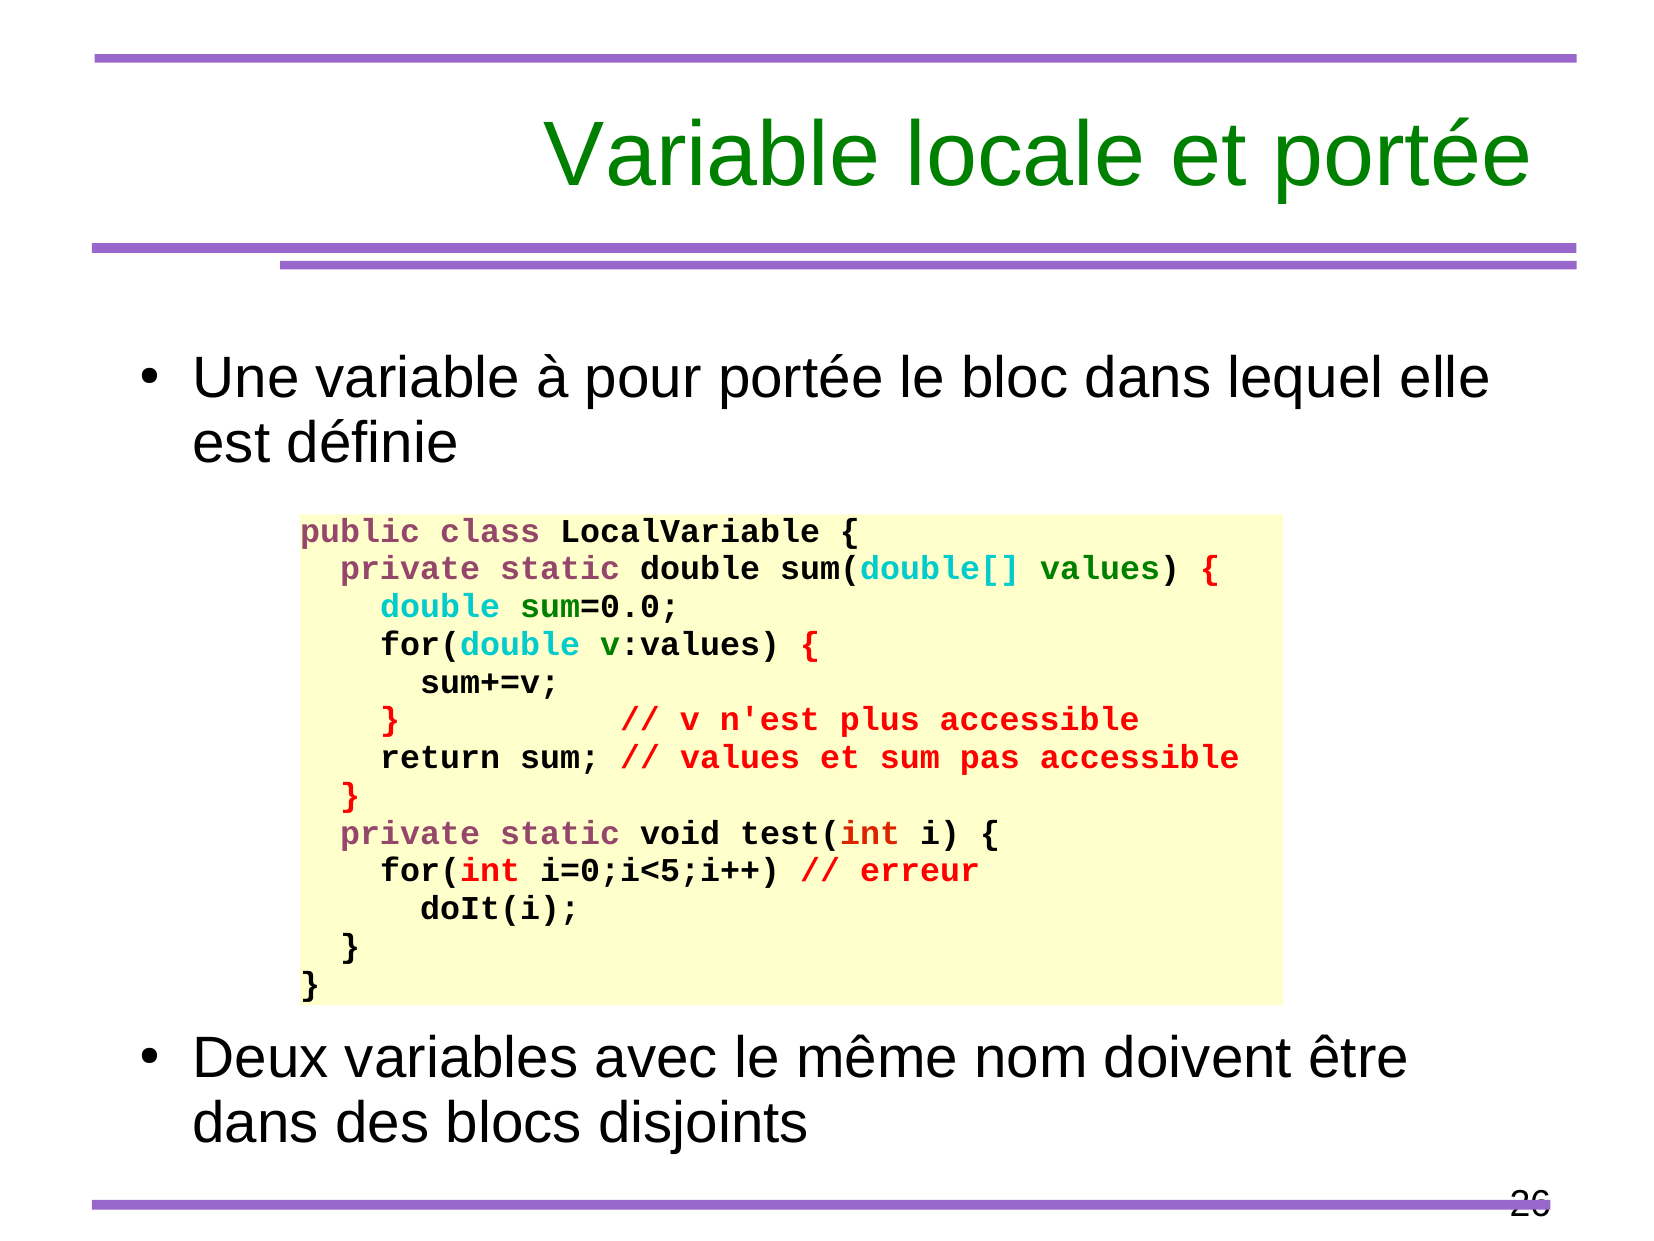

# Variable locale et portée
Une variable à pour portée le bloc dans lequel elle est définie
Deux variables avec le même nom doivent être dans des blocs disjoints
public class LocalVariable {
 private static double sum(double[] values) {
 double sum=0.0;
 for(double v:values) {
 sum+=v;
 } // v n'est plus accessible
 return sum; // values et sum pas accessible
 }
 private static void test(int i) {
 for(int i=0;i<5;i++) // erreur
 doIt(i);
 }
}